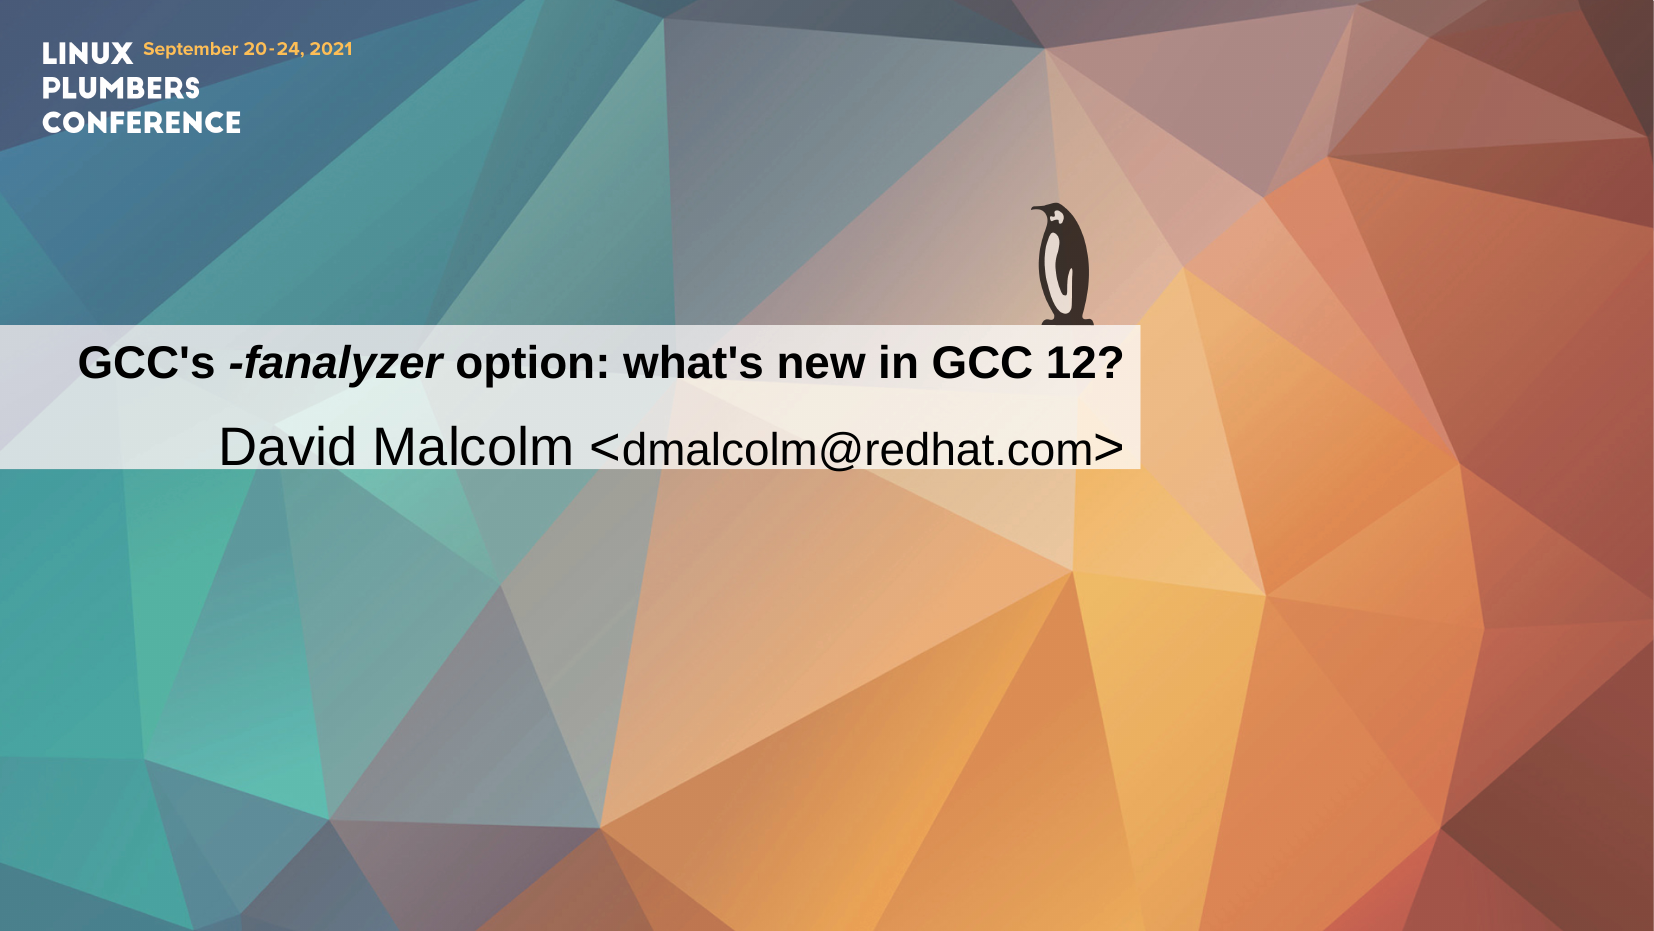

GCC's -fanalyzer option: what's new in GCC 12?
David Malcolm <dmalcolm@redhat.com>